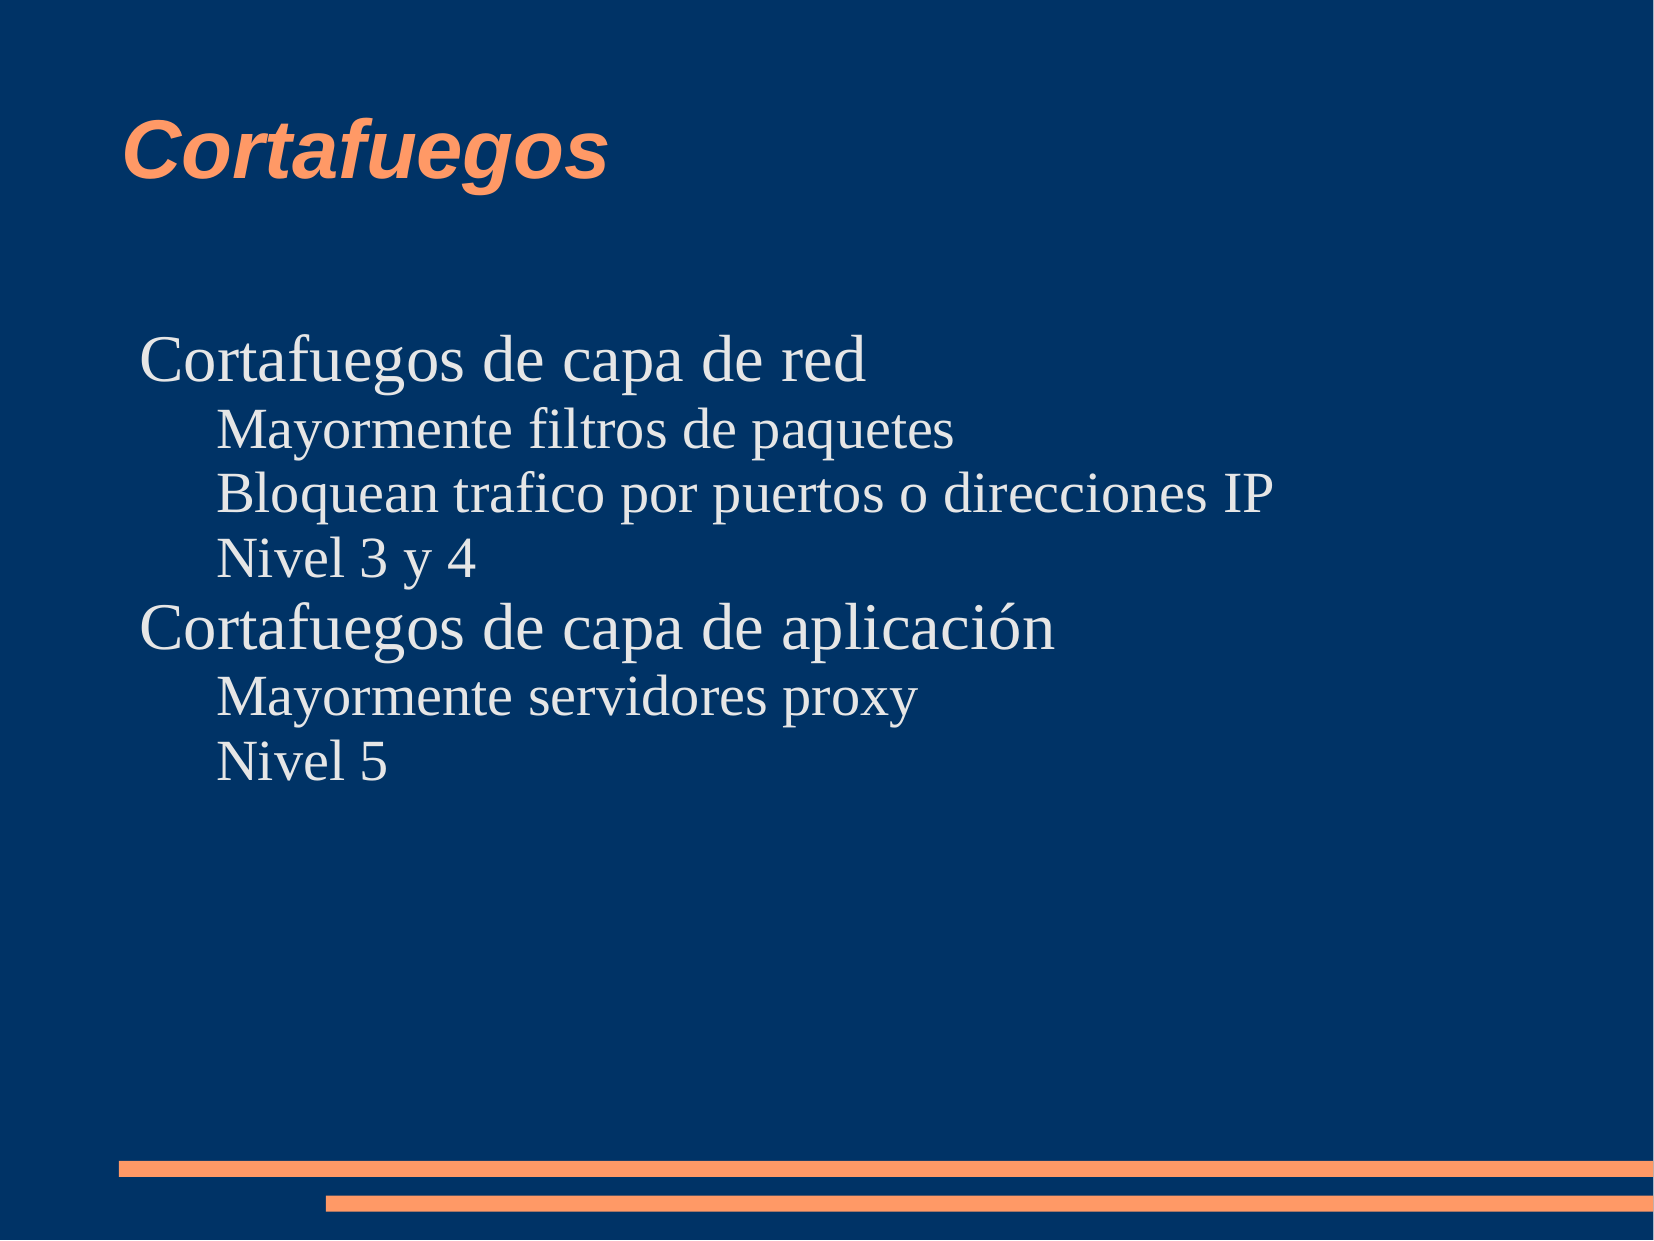

# Cortafuegos
Cortafuegos de capa de red
Mayormente filtros de paquetes
Bloquean trafico por puertos o direcciones IP
Nivel 3 y 4
Cortafuegos de capa de aplicación
Mayormente servidores proxy
Nivel 5